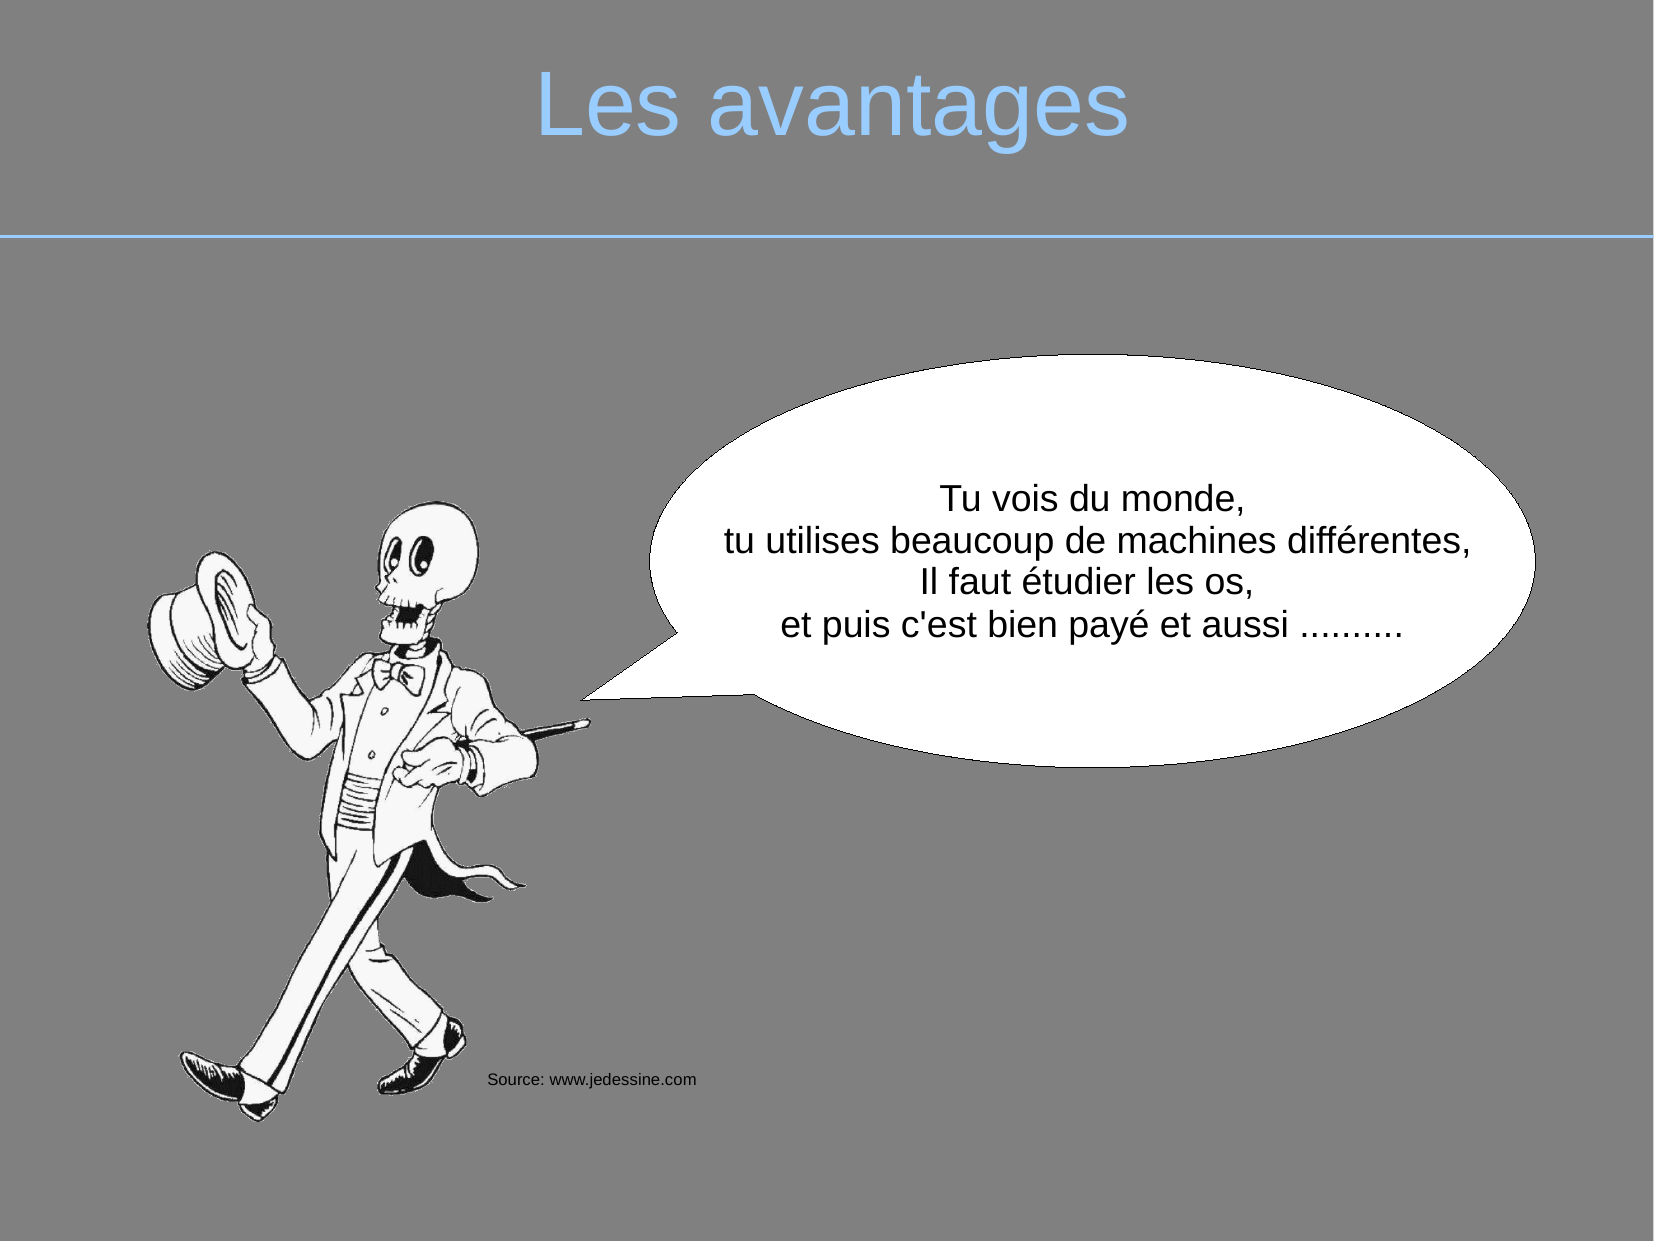

# Les avantages
Tu vois du monde,
 tu utilises beaucoup de machines différentes,
Il faut étudier les os,
et puis c'est bien payé et aussi ..........
Source: www.jedessine.com